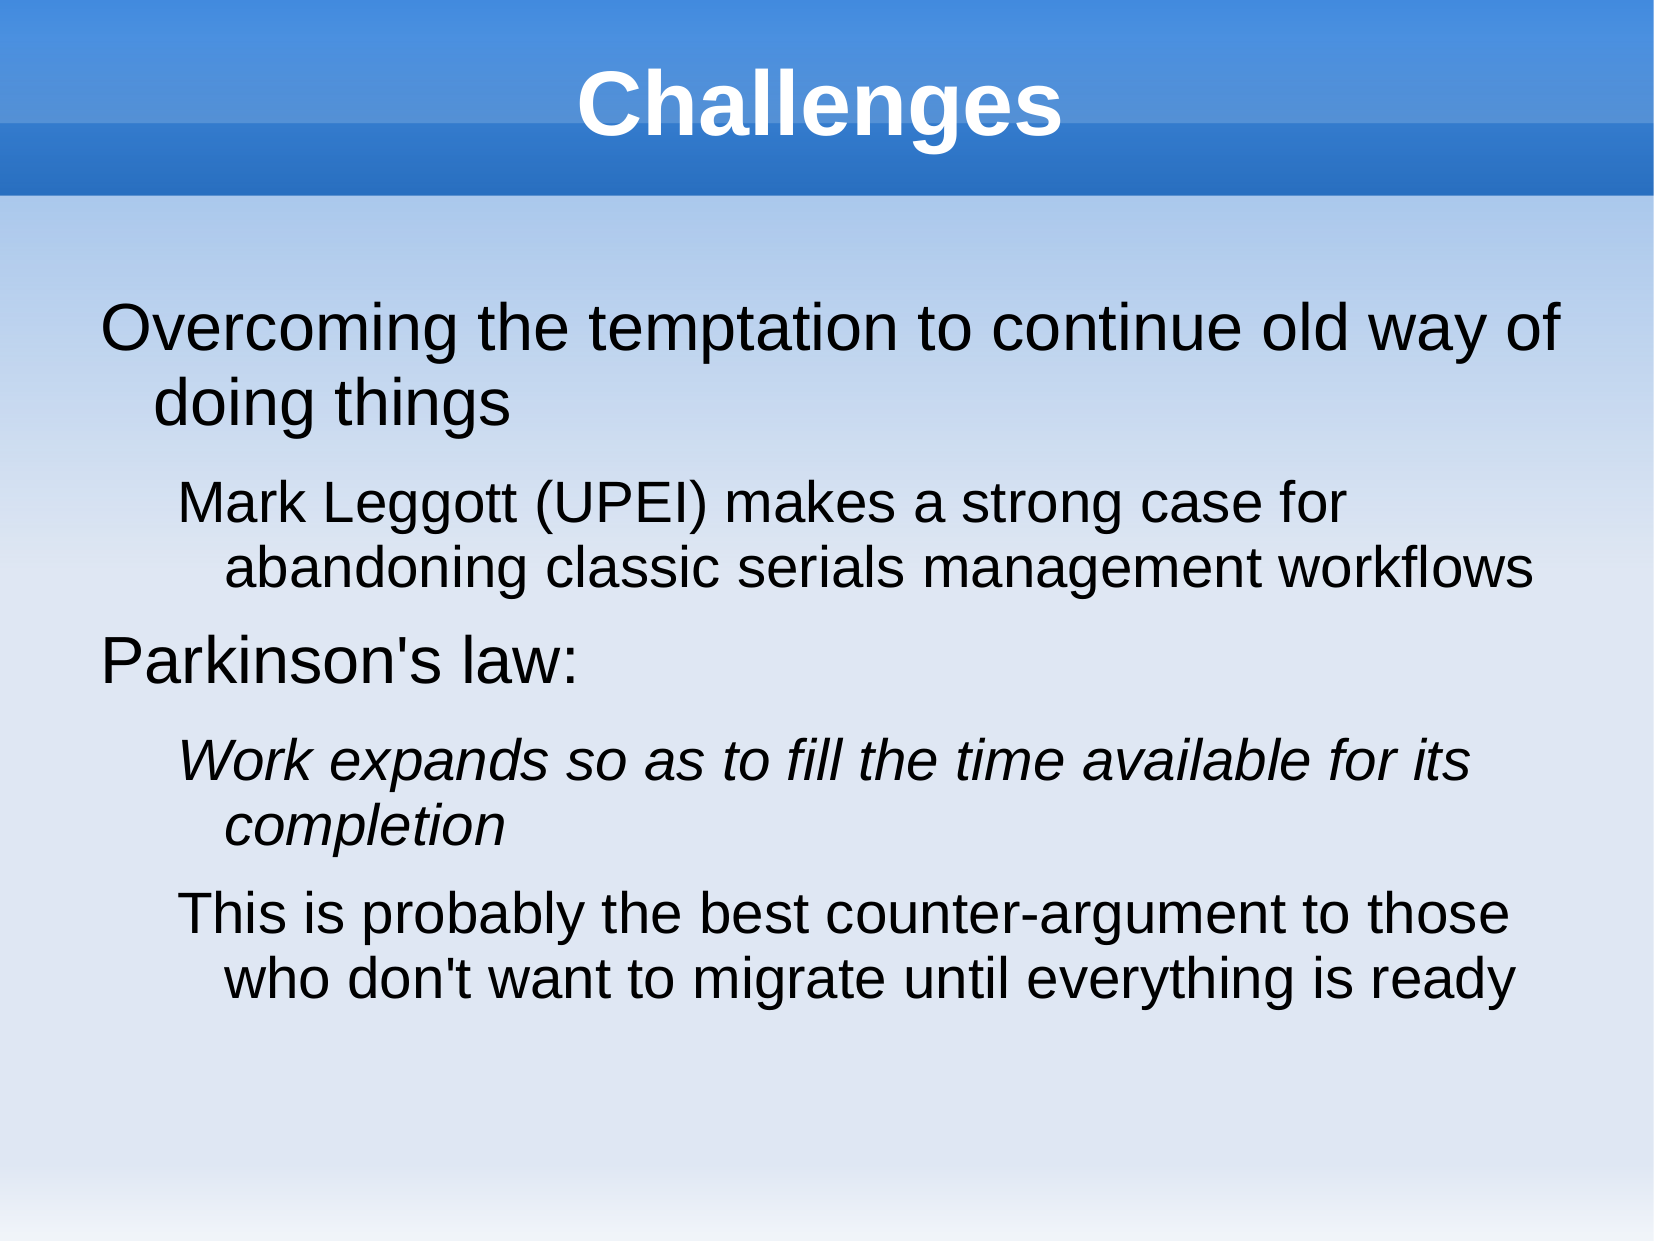

# Challenges
Overcoming the temptation to continue old way of doing things
Mark Leggott (UPEI) makes a strong case for abandoning classic serials management workflows
Parkinson's law:
Work expands so as to fill the time available for its completion
This is probably the best counter-argument to those who don't want to migrate until everything is ready